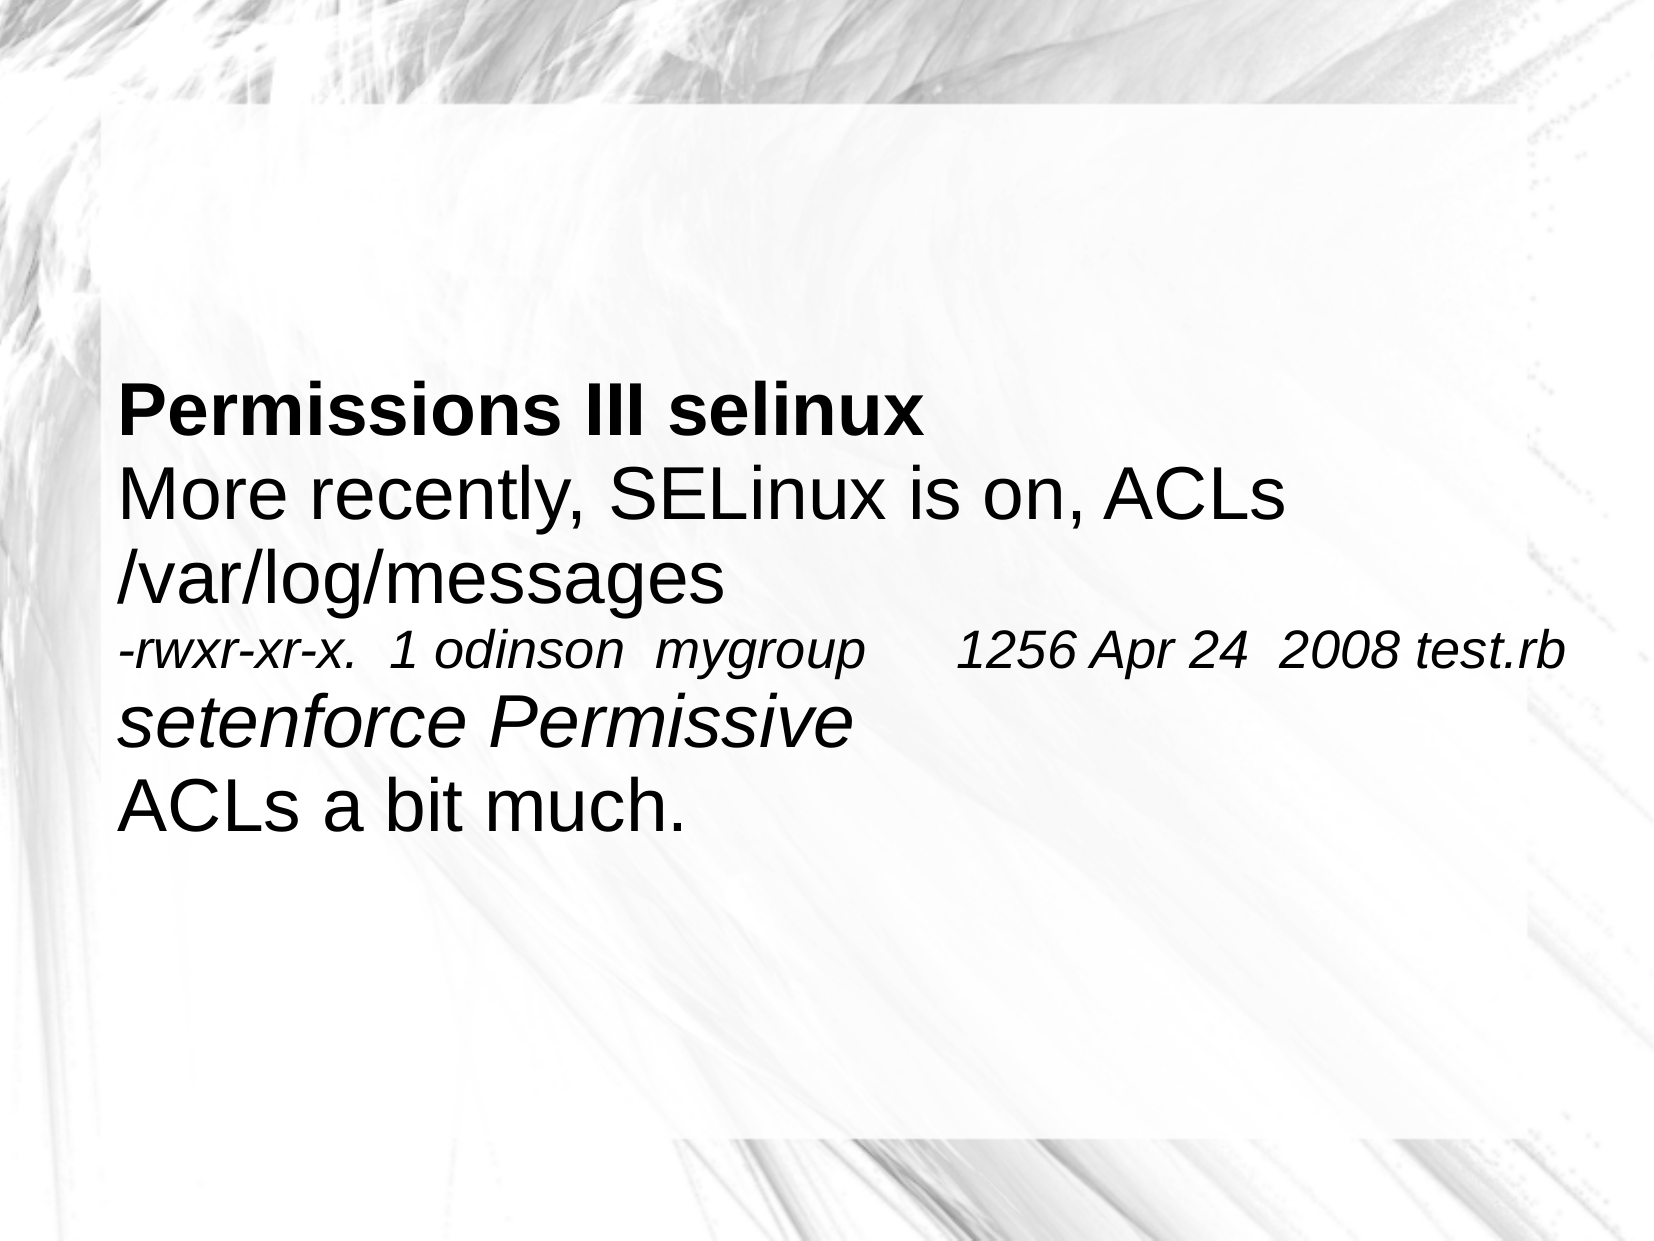

Permissions III selinux
More recently, SELinux is on, ACLs
/var/log/messages
-rwxr-xr-x. 1 odinson mygroup 1256 Apr 24 2008 test.rb
setenforce Permissive
ACLs a bit much.